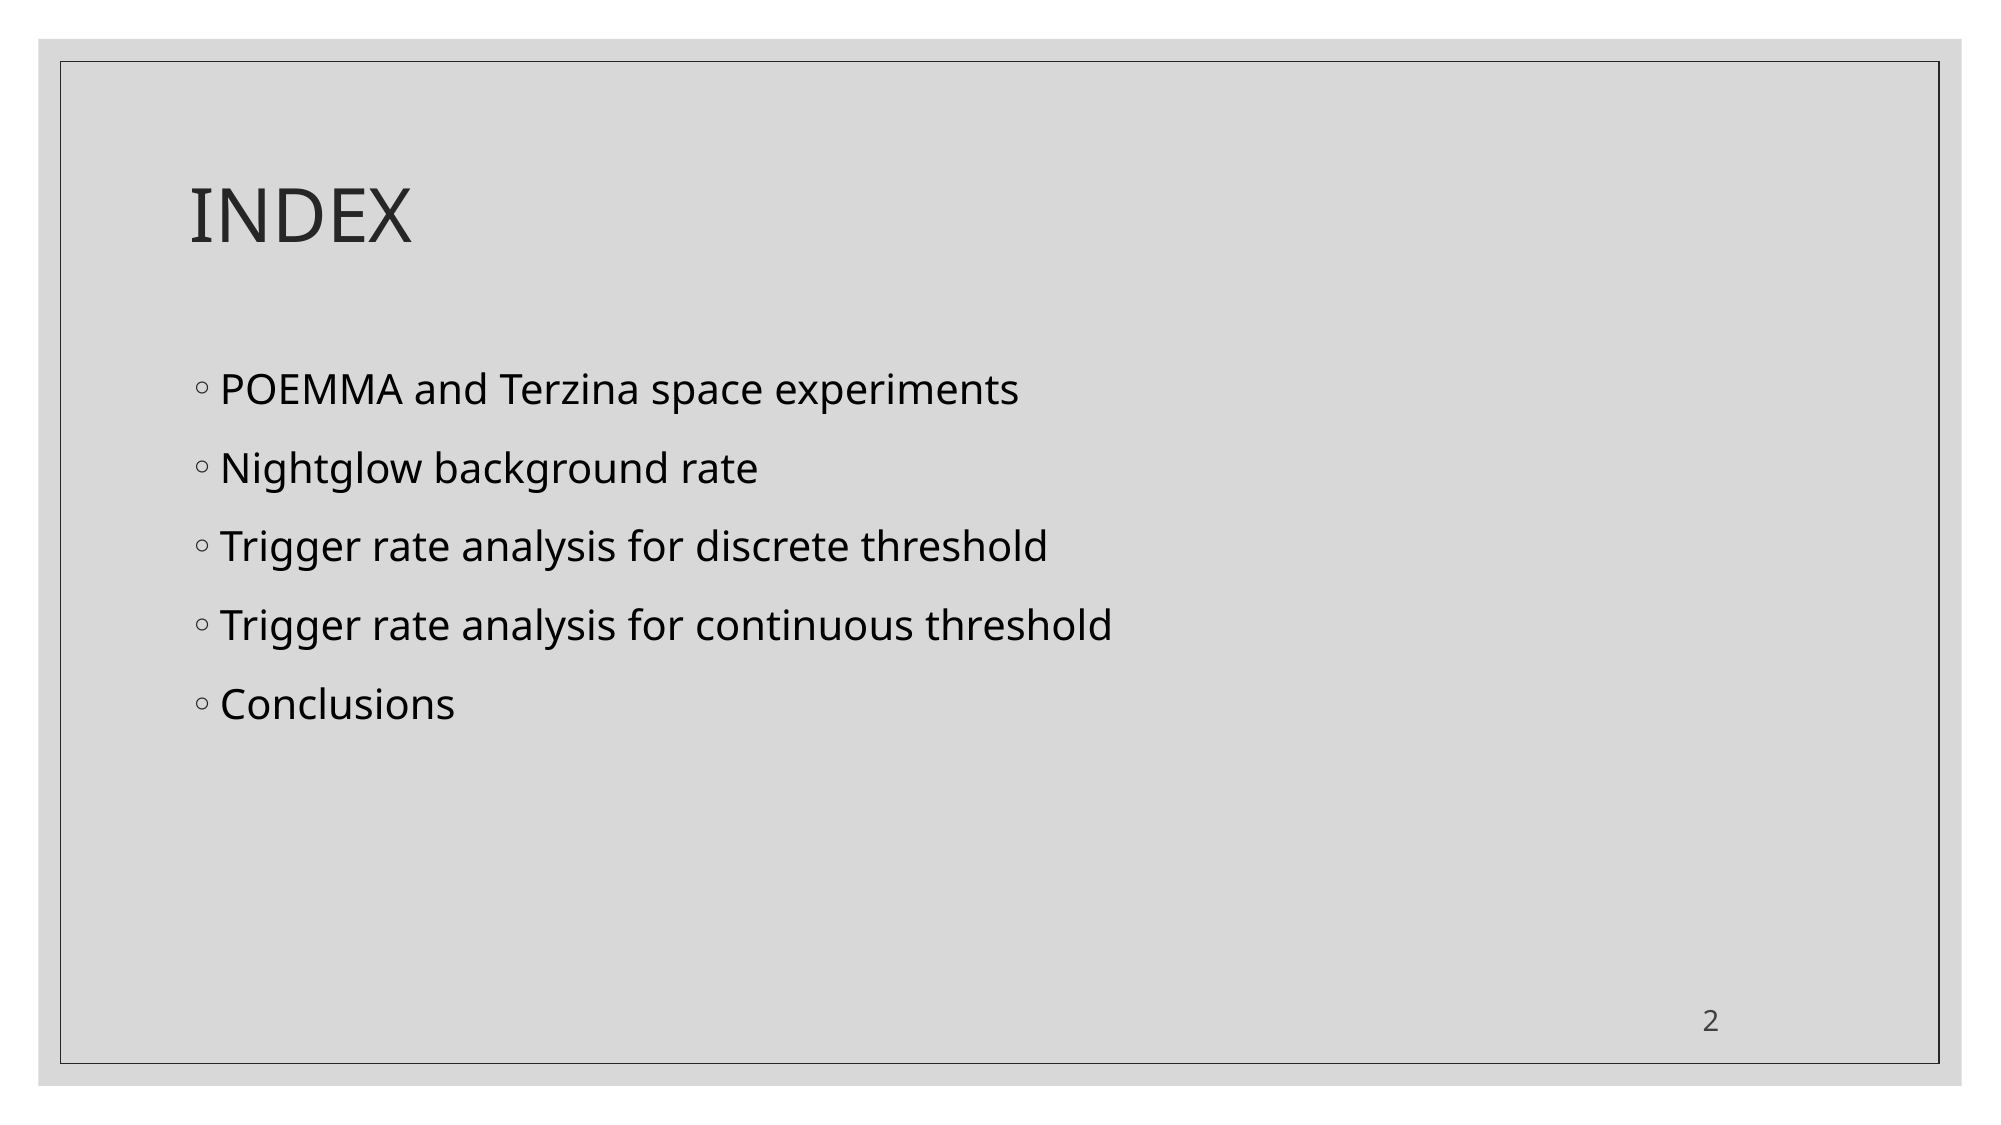

# INDEX
POEMMA and Terzina space experiments
Nightglow background rate
Trigger rate analysis for discrete threshold
Trigger rate analysis for continuous threshold
Conclusions